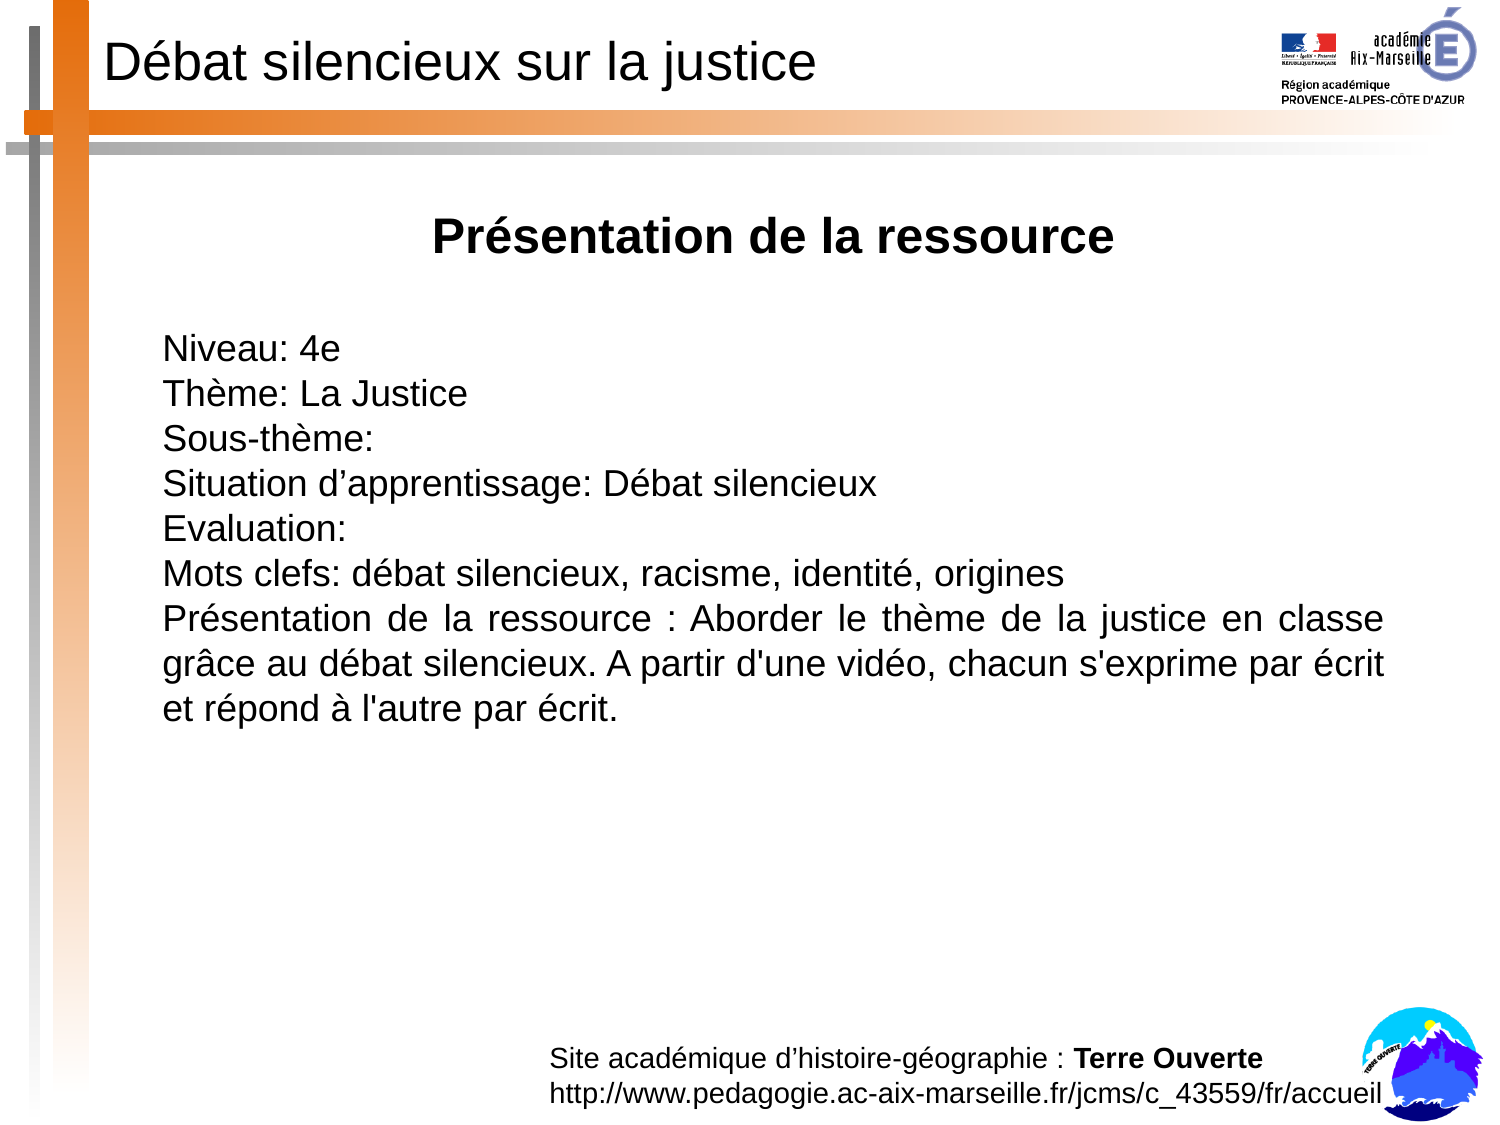

Débat silencieux sur la justice
Présentation de la ressource
Niveau: 4e
Thème: La Justice
Sous-thème:
Situation d’apprentissage: Débat silencieux
Evaluation:
Mots clefs: débat silencieux, racisme, identité, origines
Présentation de la ressource : Aborder le thème de la justice en classe grâce au débat silencieux. A partir d'une vidéo, chacun s'exprime par écrit et répond à l'autre par écrit.
Site académique d’histoire-géographie : Terre Ouverte
http://www.pedagogie.ac-aix-marseille.fr/jcms/c_43559/fr/accueil